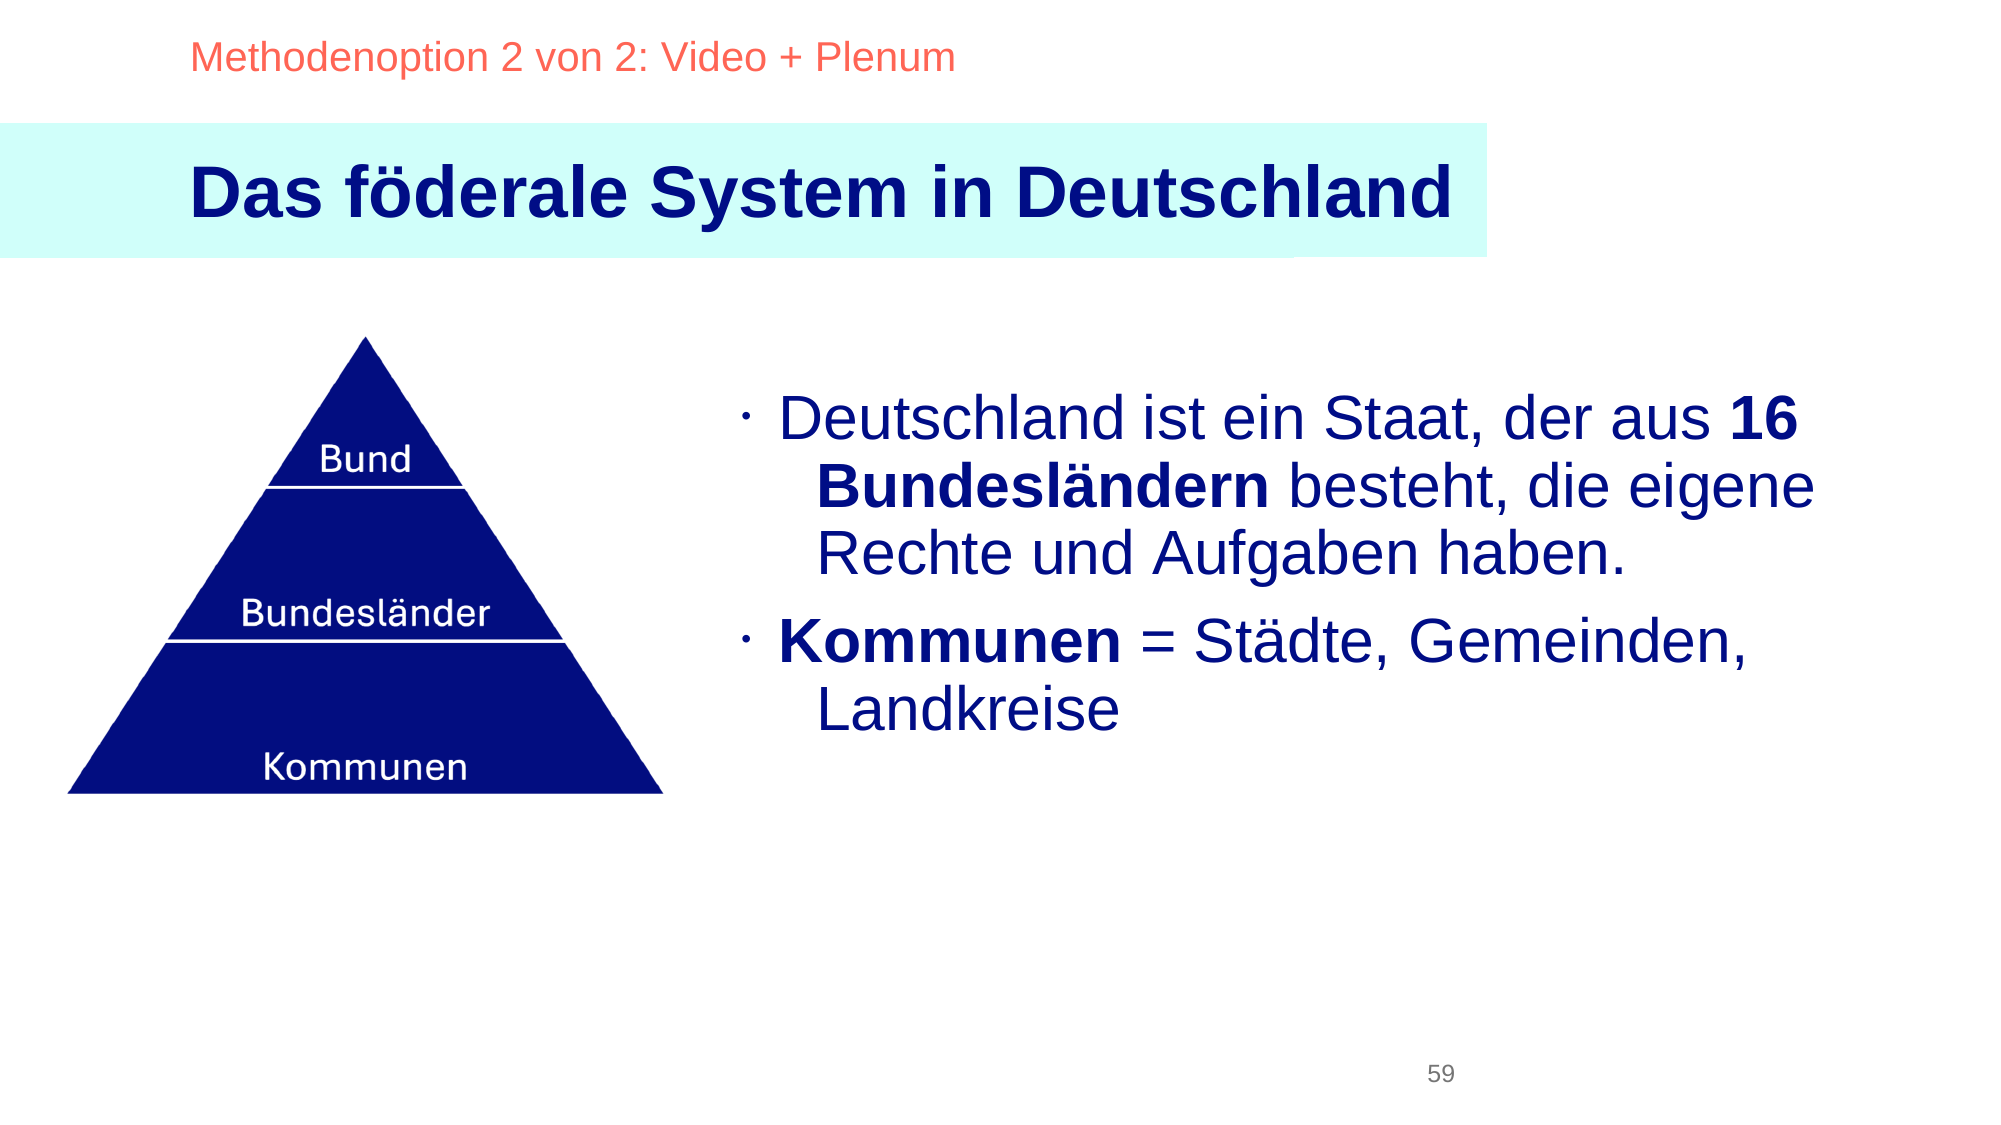

# Methodenoption 2 von 2: Video + Plenum
Das föderale System in Deutschland
Deutschland ist ein Staat, der aus 16 Bundesländern besteht, die eigene Rechte und Aufgaben haben.
Kommunen = Städte, Gemeinden, Landkreise